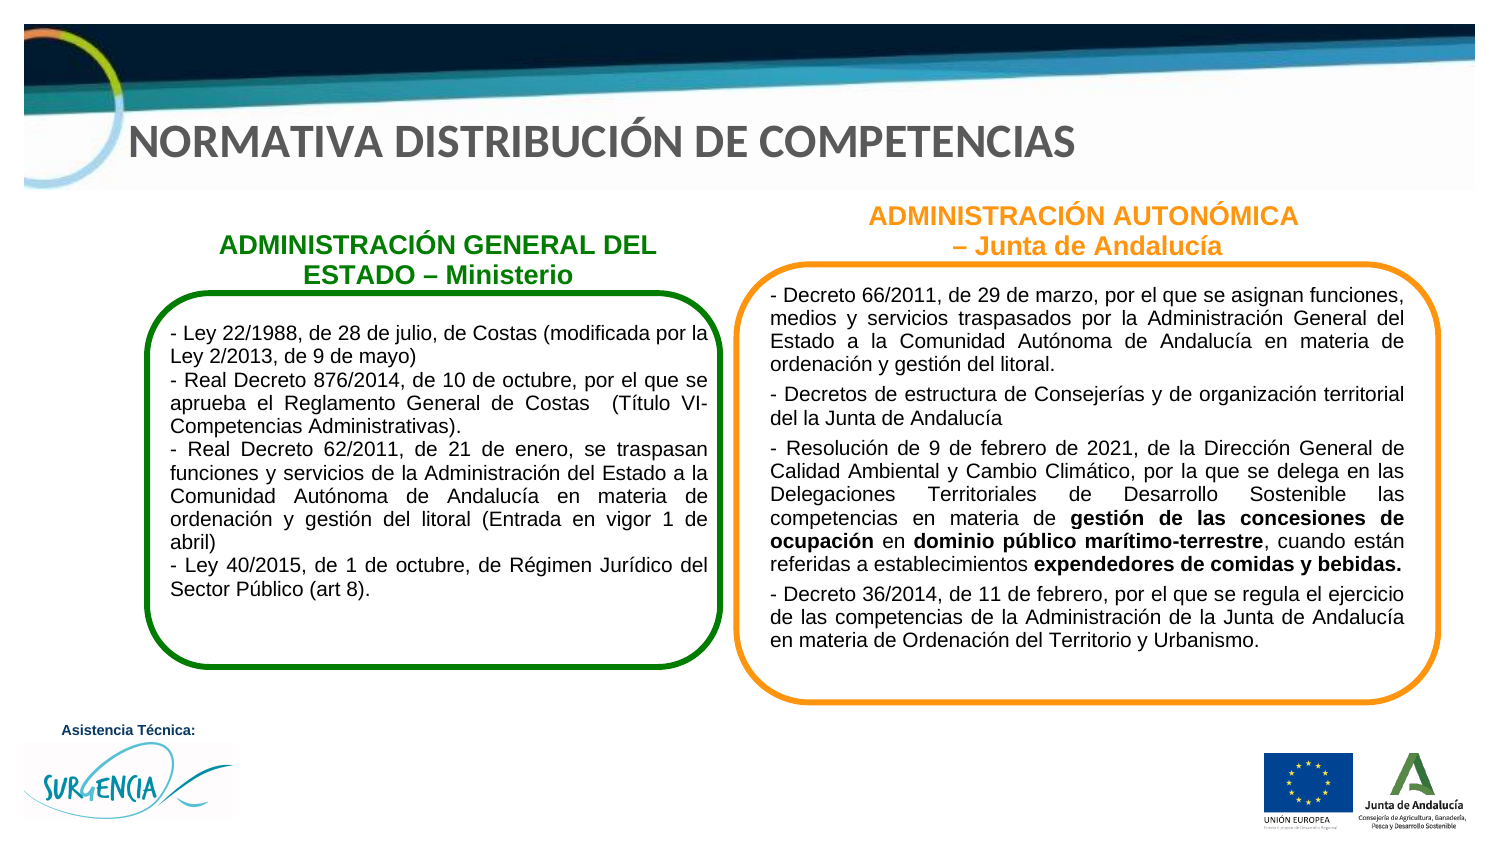

NORMATIVA DISTRIBUCIÓN DE COMPETENCIAS
ADMINISTRACIÓN AUTONÓMICA
– Junta de Andalucía
ADMINISTRACIÓN GENERAL DEL ESTADO – Ministerio
- Decreto 66/2011, de 29 de marzo, por el que se asignan funciones, medios y servicios traspasados por la Administración General del Estado a la Comunidad Autónoma de Andalucía en materia de ordenación y gestión del litoral.
- Decretos de estructura de Consejerías y de organización territorial del la Junta de Andalucía
- Resolución de 9 de febrero de 2021, de la Dirección General de Calidad Ambiental y Cambio Climático, por la que se delega en las Delegaciones Territoriales de Desarrollo Sostenible las competencias en materia de gestión de las concesiones de ocupación en dominio público marítimo-terrestre, cuando están referidas a establecimientos expendedores de comidas y bebidas.
- Decreto 36/2014, de 11 de febrero, por el que se regula el ejercicio de las competencias de la Administración de la Junta de Andalucía en materia de Ordenación del Territorio y Urbanismo.
- Ley 22/1988, de 28 de julio, de Costas (modificada por la Ley 2/2013, de 9 de mayo)
- Real Decreto 876/2014, de 10 de octubre, por el que se aprueba el Reglamento General de Costas (Título VI-Competencias Administrativas).
- Real Decreto 62/2011, de 21 de enero, se traspasan funciones y servicios de la Administración del Estado a la Comunidad Autónoma de Andalucía en materia de ordenación y gestión del litoral (Entrada en vigor 1 de abril)
- Ley 40/2015, de 1 de octubre, de Régimen Jurídico del Sector Público (art 8).
Asistencia Técnica: